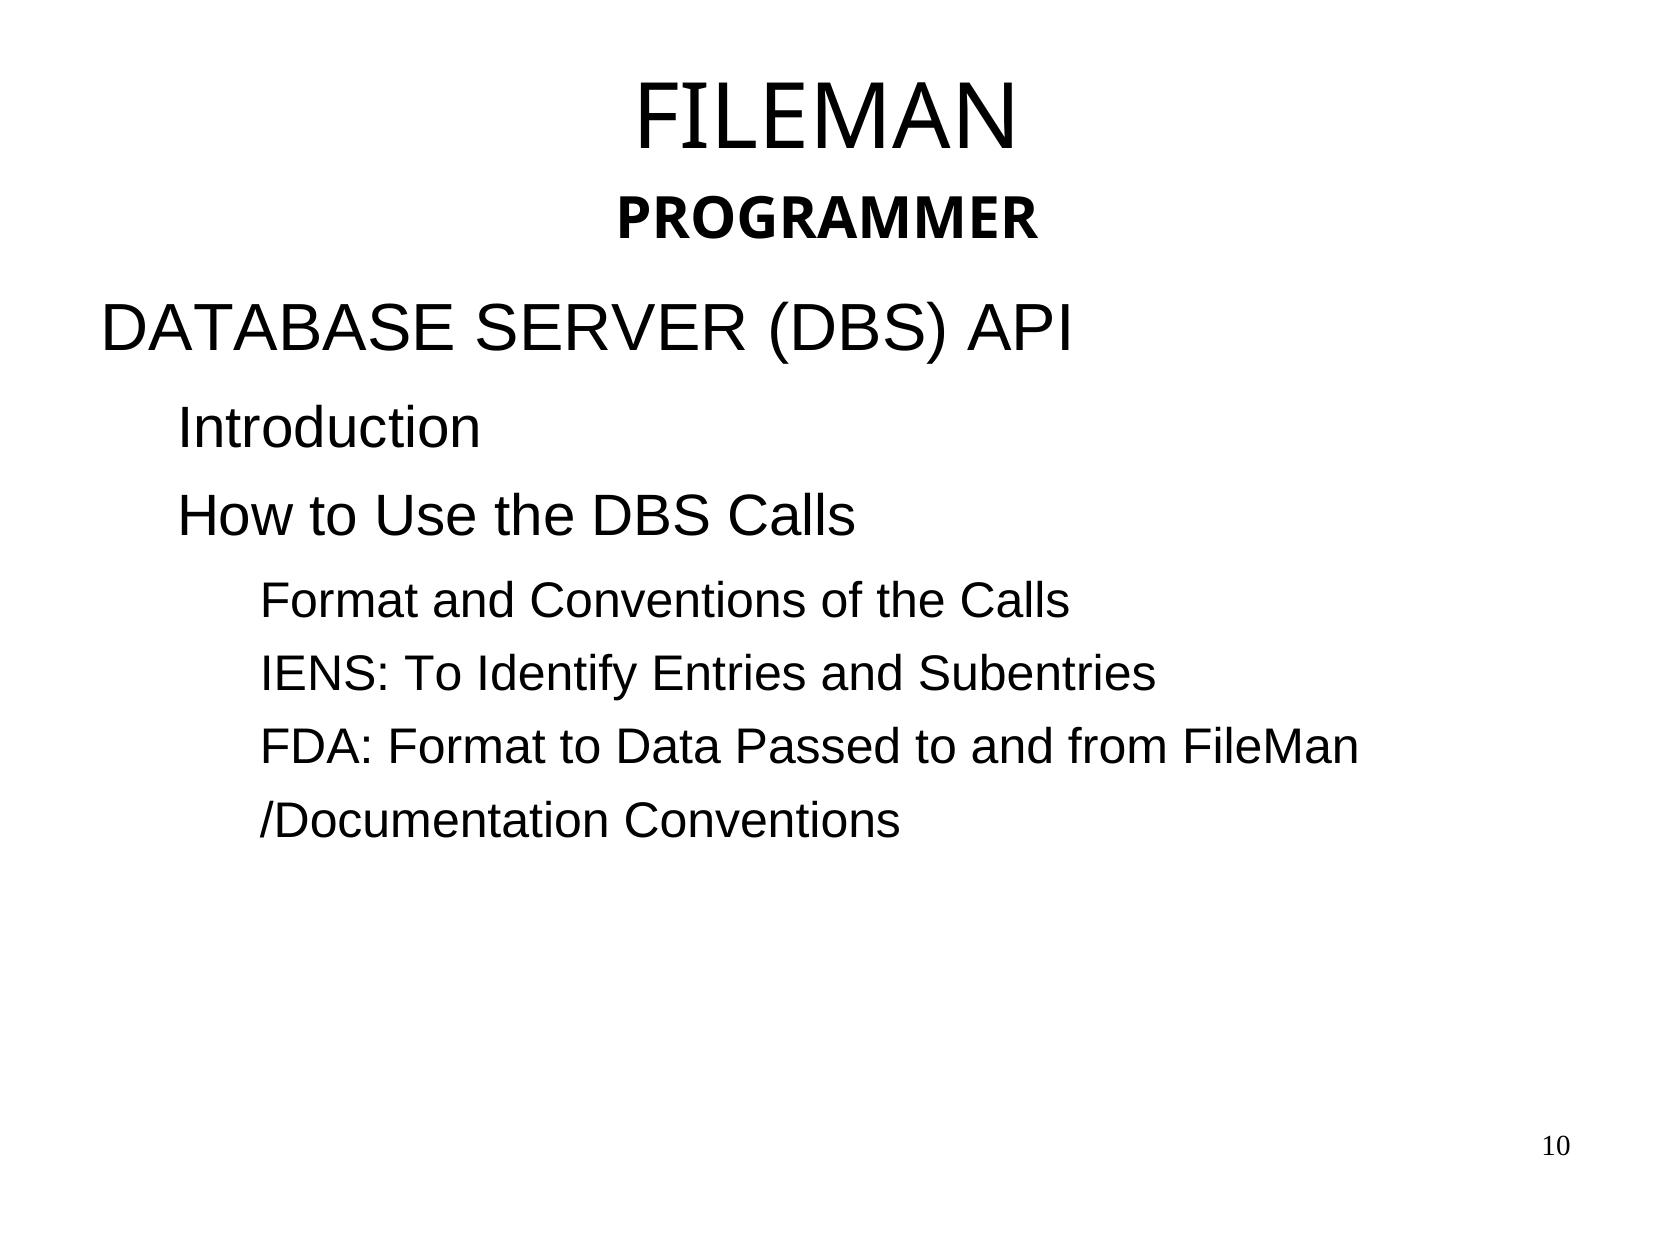

# FILEMAN PROGRAMMER
DATABASE SERVER (DBS) API
Introduction
How to Use the DBS Calls
Format and Conventions of the Calls
IENS: To Identify Entries and Subentries
FDA: Format to Data Passed to and from FileMan
/Documentation Conventions
10